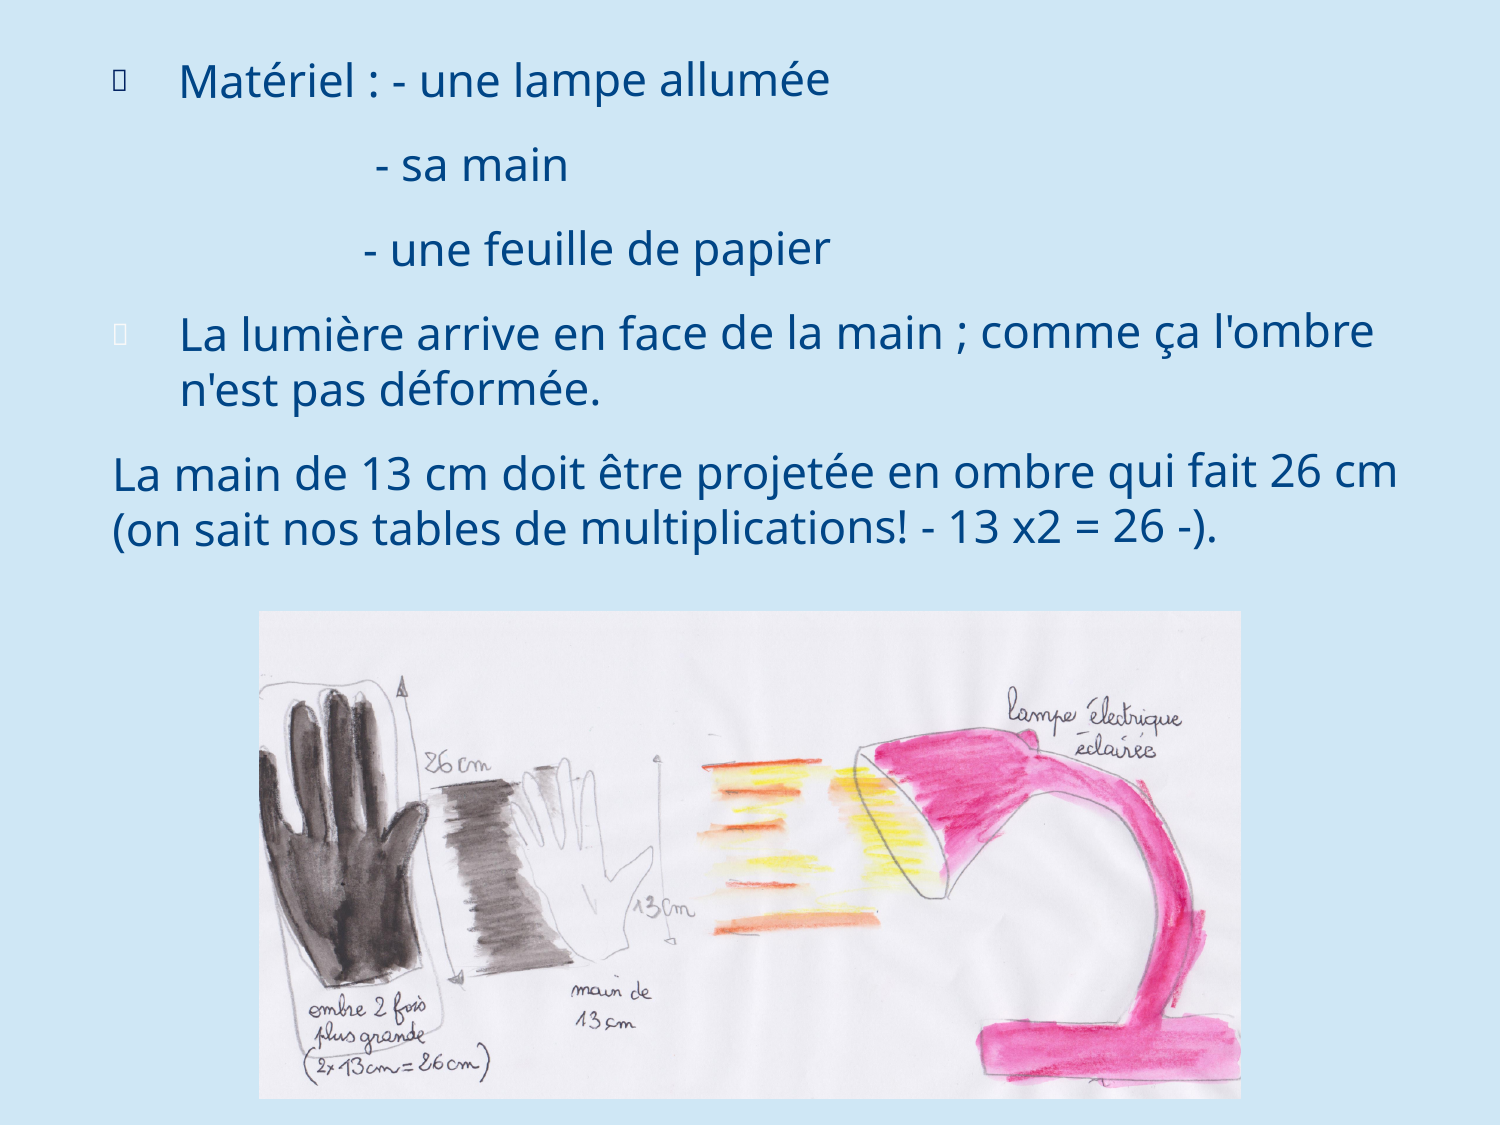

Matériel : - une lampe allumée
 - sa main
 - une feuille de papier
La lumière arrive en face de la main ; comme ça l'ombre n'est pas déformée.
La main de 13 cm doit être projetée en ombre qui fait 26 cm (on sait nos tables de multiplications! - 13 x2 = 26 -).
#